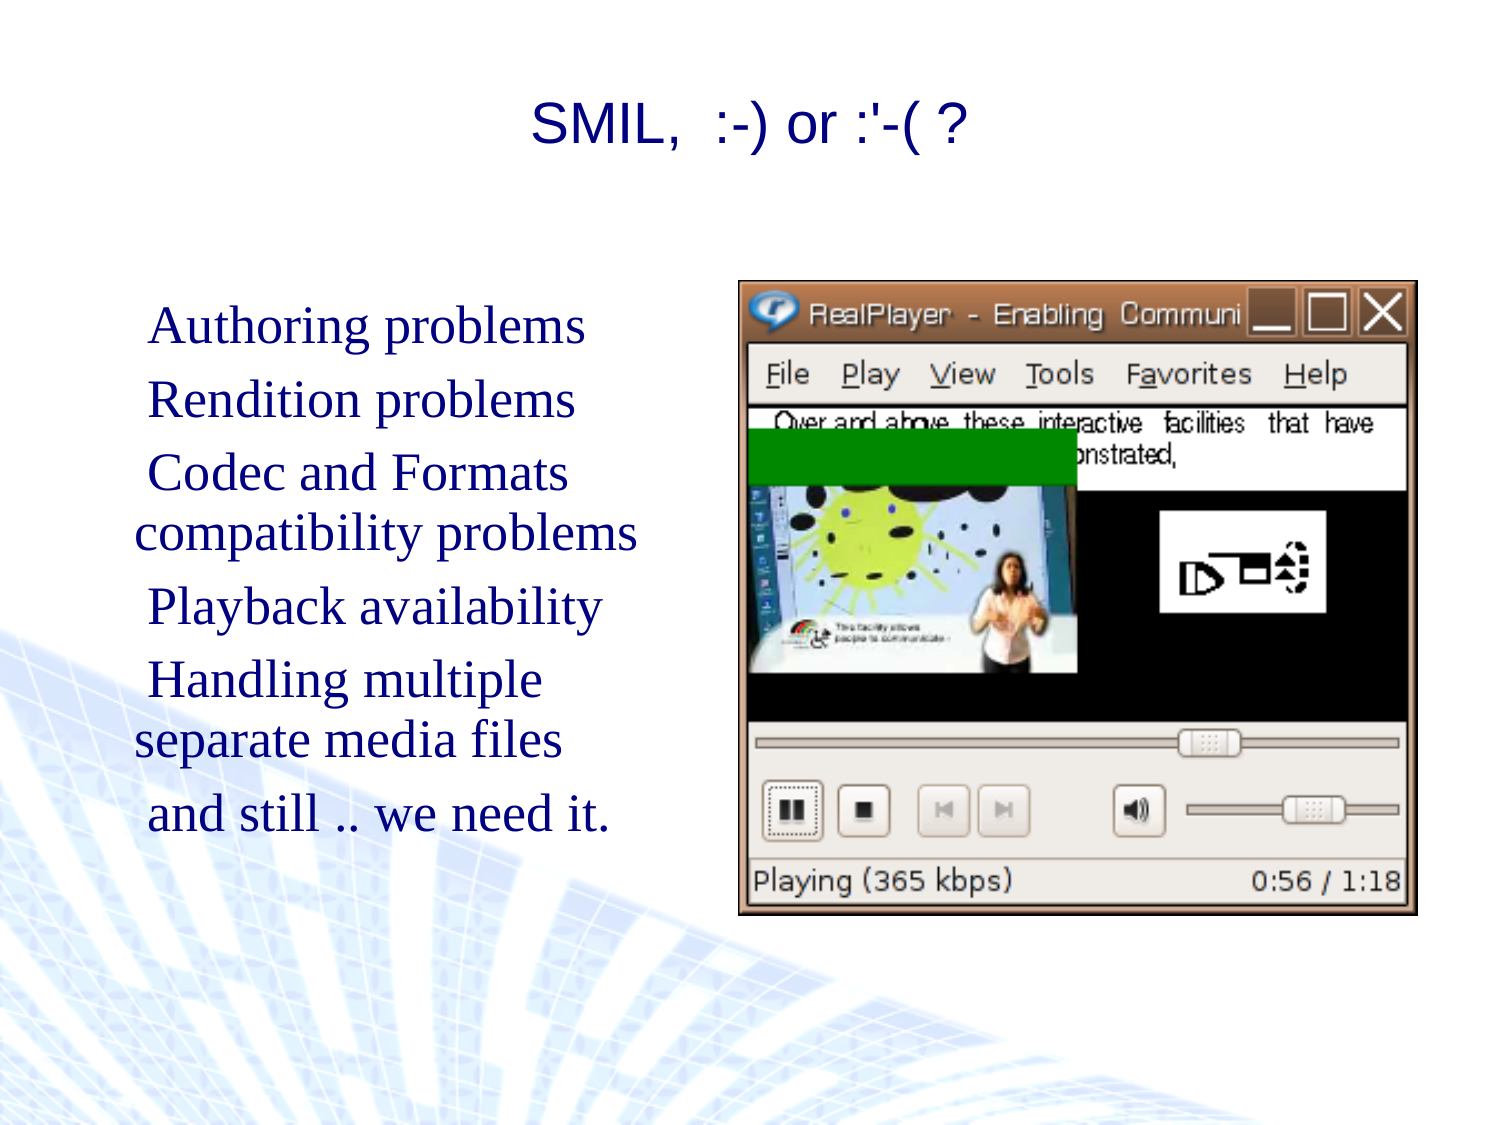

# SMIL, :-) or :'-( ?
 Authoring problems
 Rendition problems
 Codec and Formats compatibility problems
 Playback availability
 Handling multiple separate media files
 and still .. we need it.